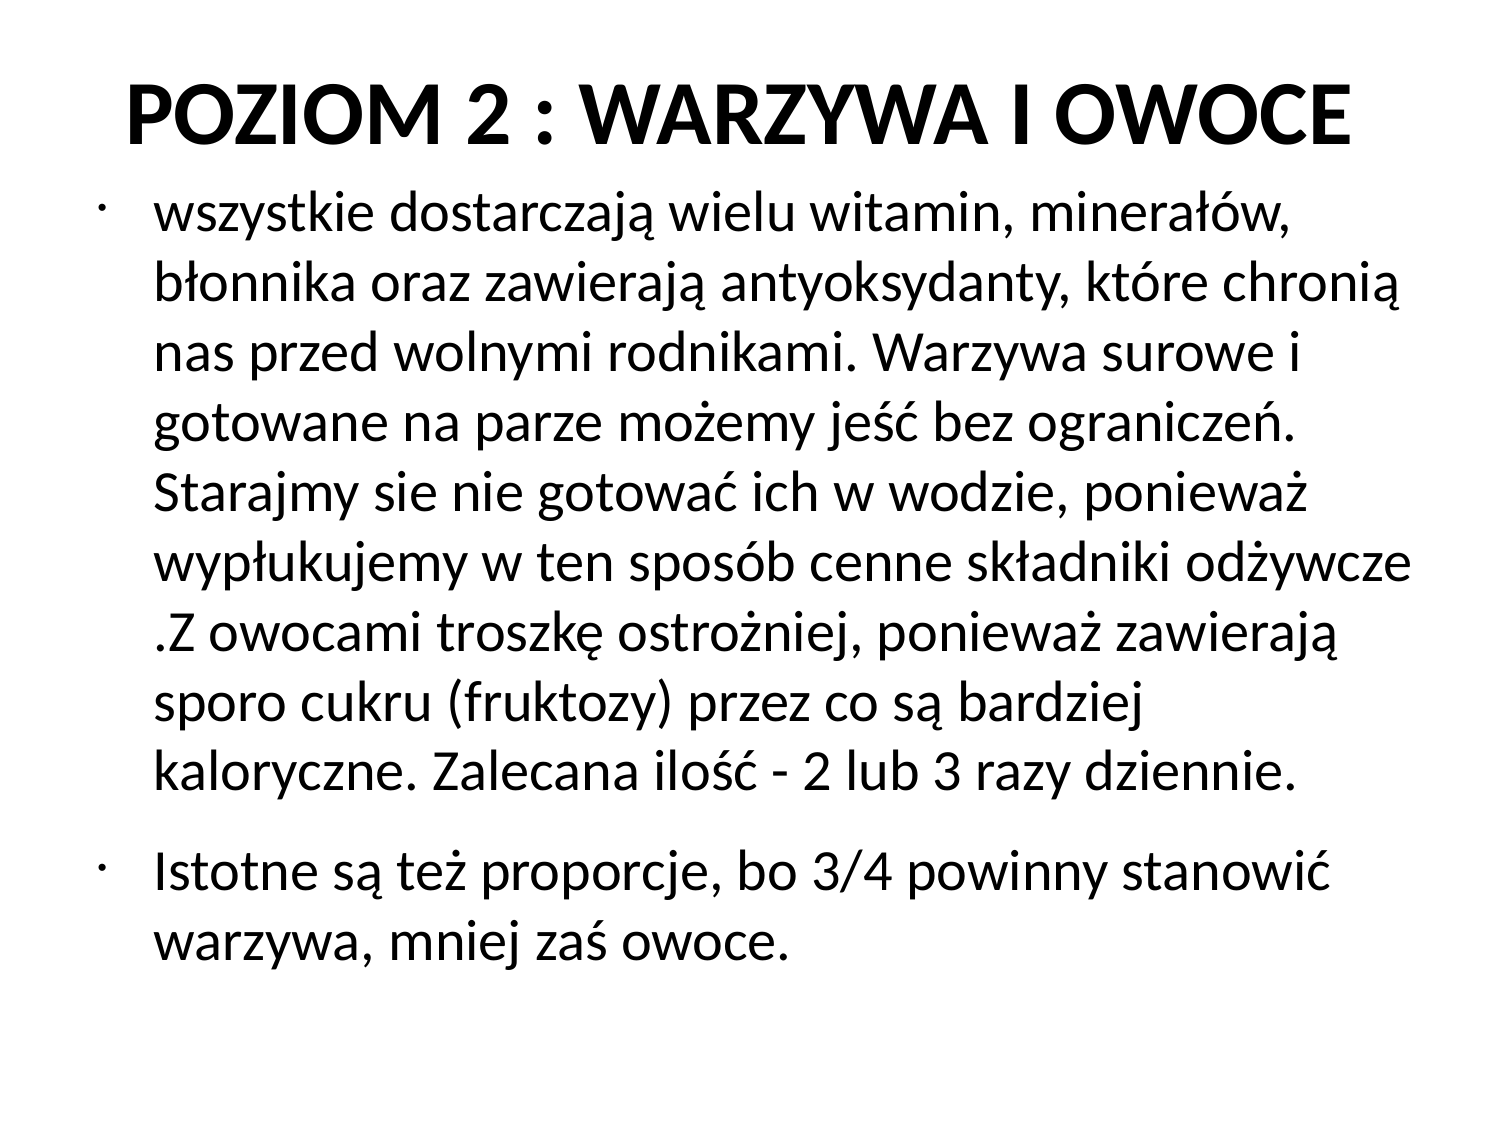

# POZIOM 2 : WARZYWA I OWOCE
wszystkie dostarczają wielu witamin, minerałów, błonnika oraz zawierają antyoksydanty, które chronią nas przed wolnymi rodnikami. Warzywa surowe i gotowane na parze możemy jeść bez ograniczeń. Starajmy sie nie gotować ich w wodzie, ponieważ wypłukujemy w ten sposób cenne składniki odżywcze .Z owocami troszkę ostrożniej, ponieważ zawierają sporo cukru (fruktozy) przez co są bardziej kaloryczne. Zalecana ilość - 2 lub 3 razy dziennie.
Istotne są też proporcje, bo 3/4 powinny stanowić warzywa, mniej zaś owoce.